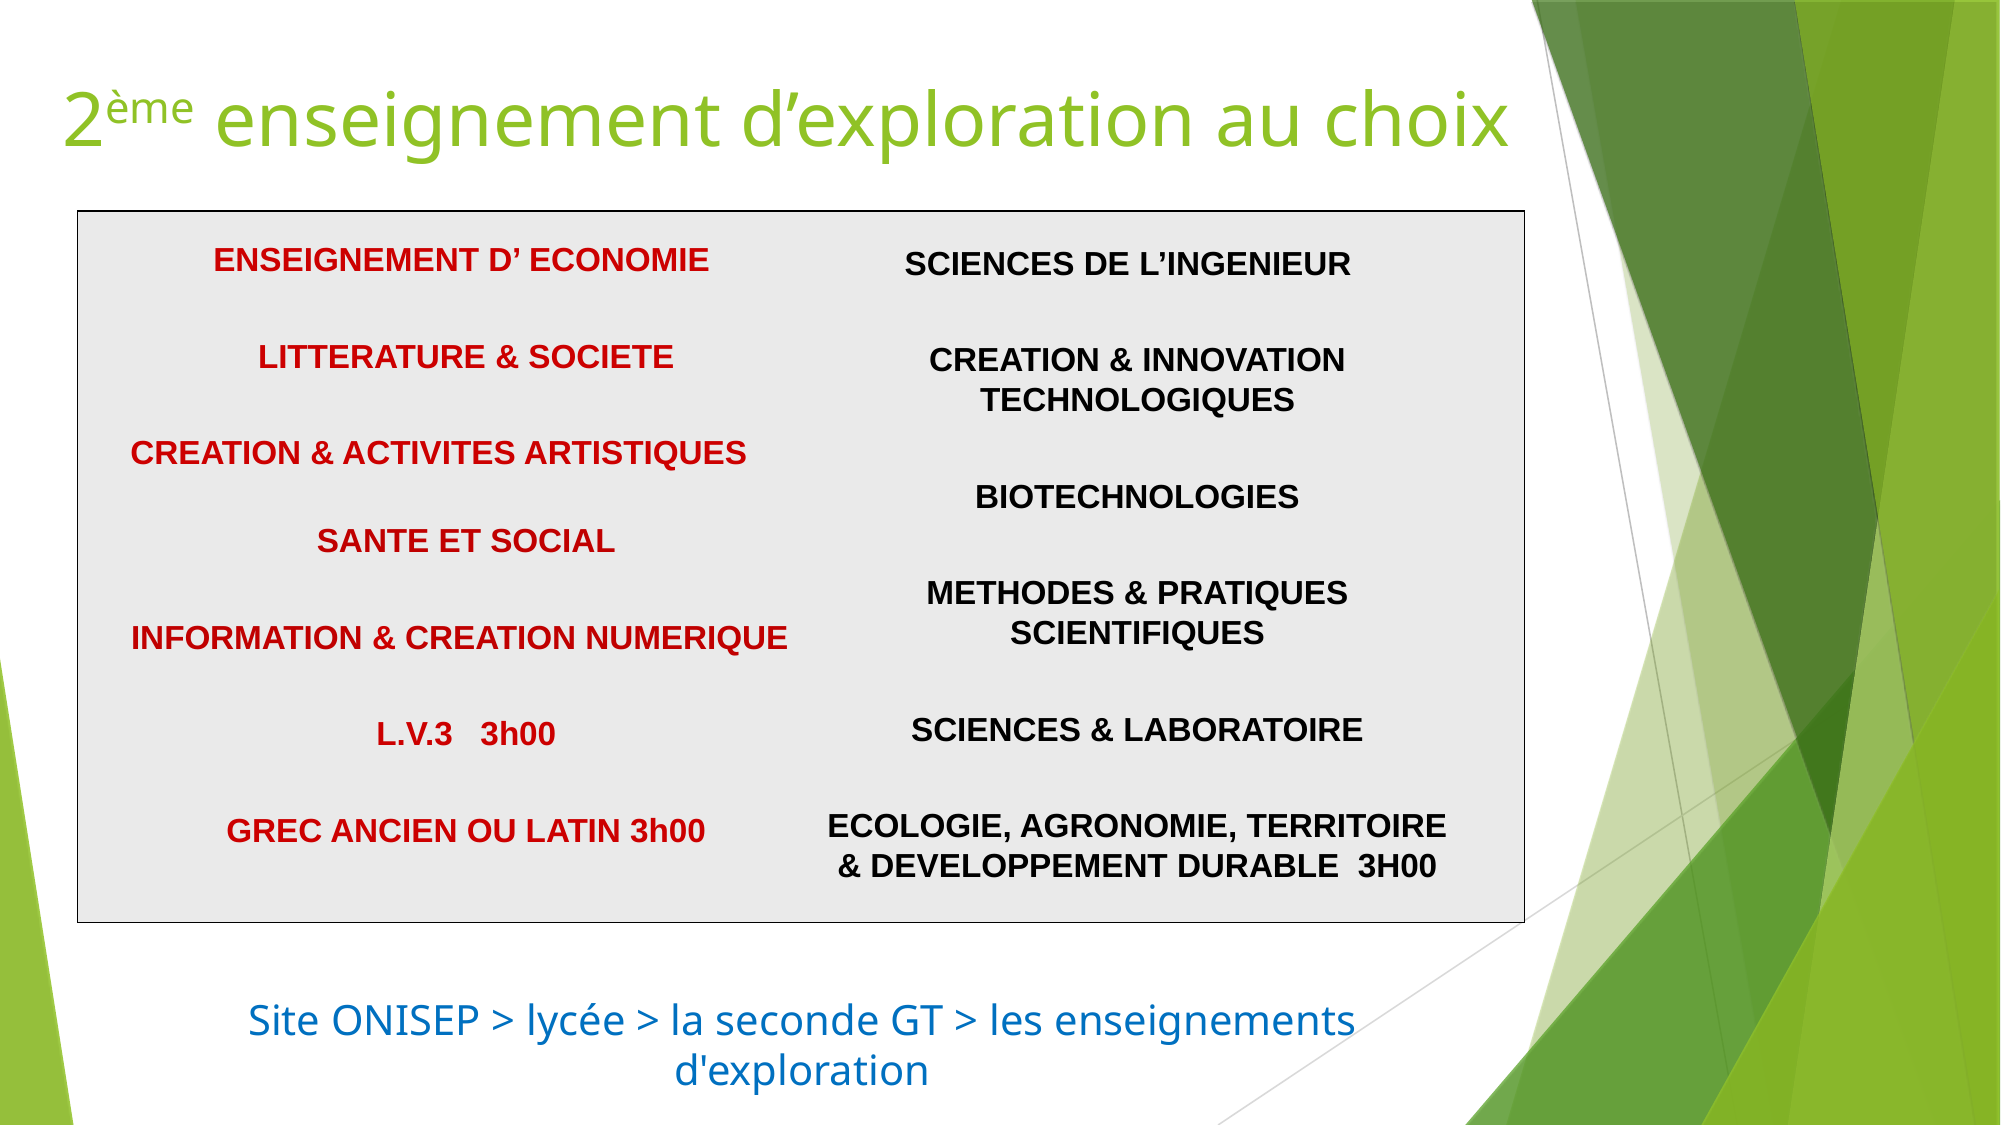

2ème enseignement d’exploration au choix
ENSEIGNEMENT D’ ECONOMIE
LITTERATURE & SOCIETE
CREATION & ACTIVITES ARTISTIQUES
SANTE ET SOCIAL
 INFORMATION & CREATION NUMERIQUE
L.V.3 3h00
GREC ANCIEN OU LATIN 3h00
SCIENCES DE L’INGENIEUR
CREATION & INNOVATION TECHNOLOGIQUES
BIOTECHNOLOGIES
METHODES & PRATIQUES SCIENTIFIQUES
SCIENCES & LABORATOIRE
ECOLOGIE, AGRONOMIE, TERRITOIRE & DEVELOPPEMENT DURABLE 3H00
Site ONISEP > lycée > la seconde GT > les enseignements d'exploration